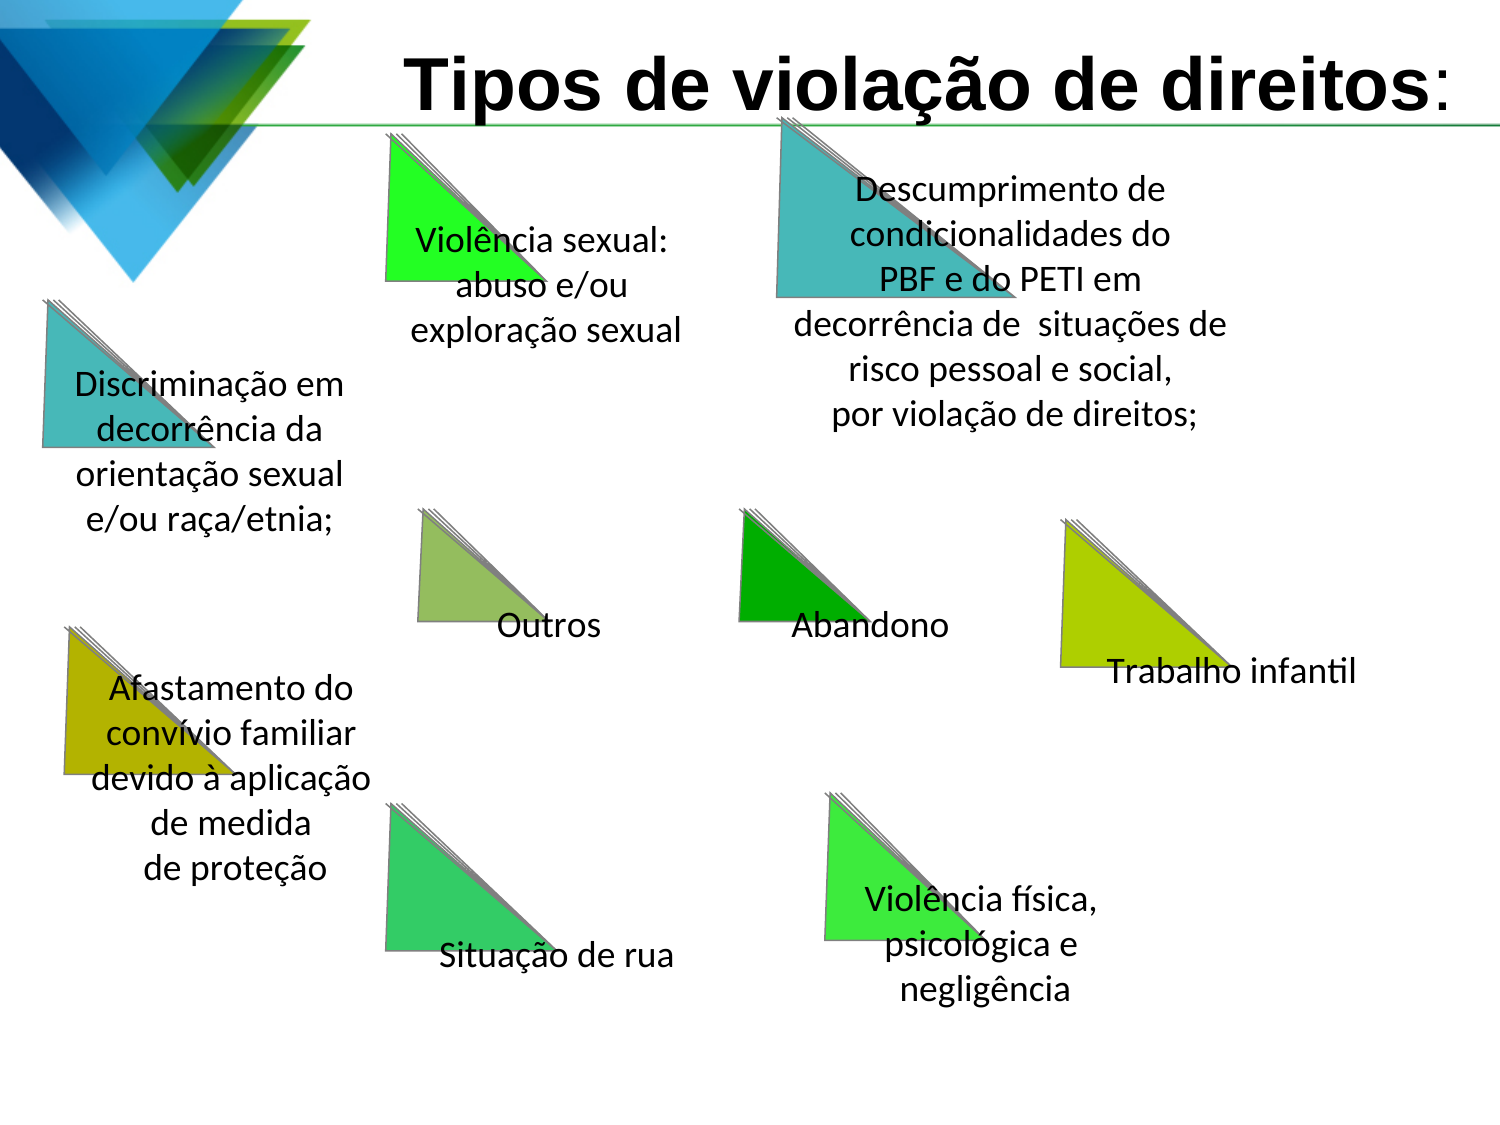

Tipos de violação de direitos:
Descumprimento de
condicionalidades do
PBF e do PETI em
decorrência de situações de
risco pessoal e social,
por violação de direitos;
Violência sexual:
abuso e/ou
exploração sexual
Discriminação em
decorrência da
orientação sexual
e/ou raça/etnia;
Outros
Abandono
Trabalho infantil
Afastamento do
convívio familiar
devido à aplicação
de medida
de proteção
Violência física,
psicológica e
negligência
Situação de rua